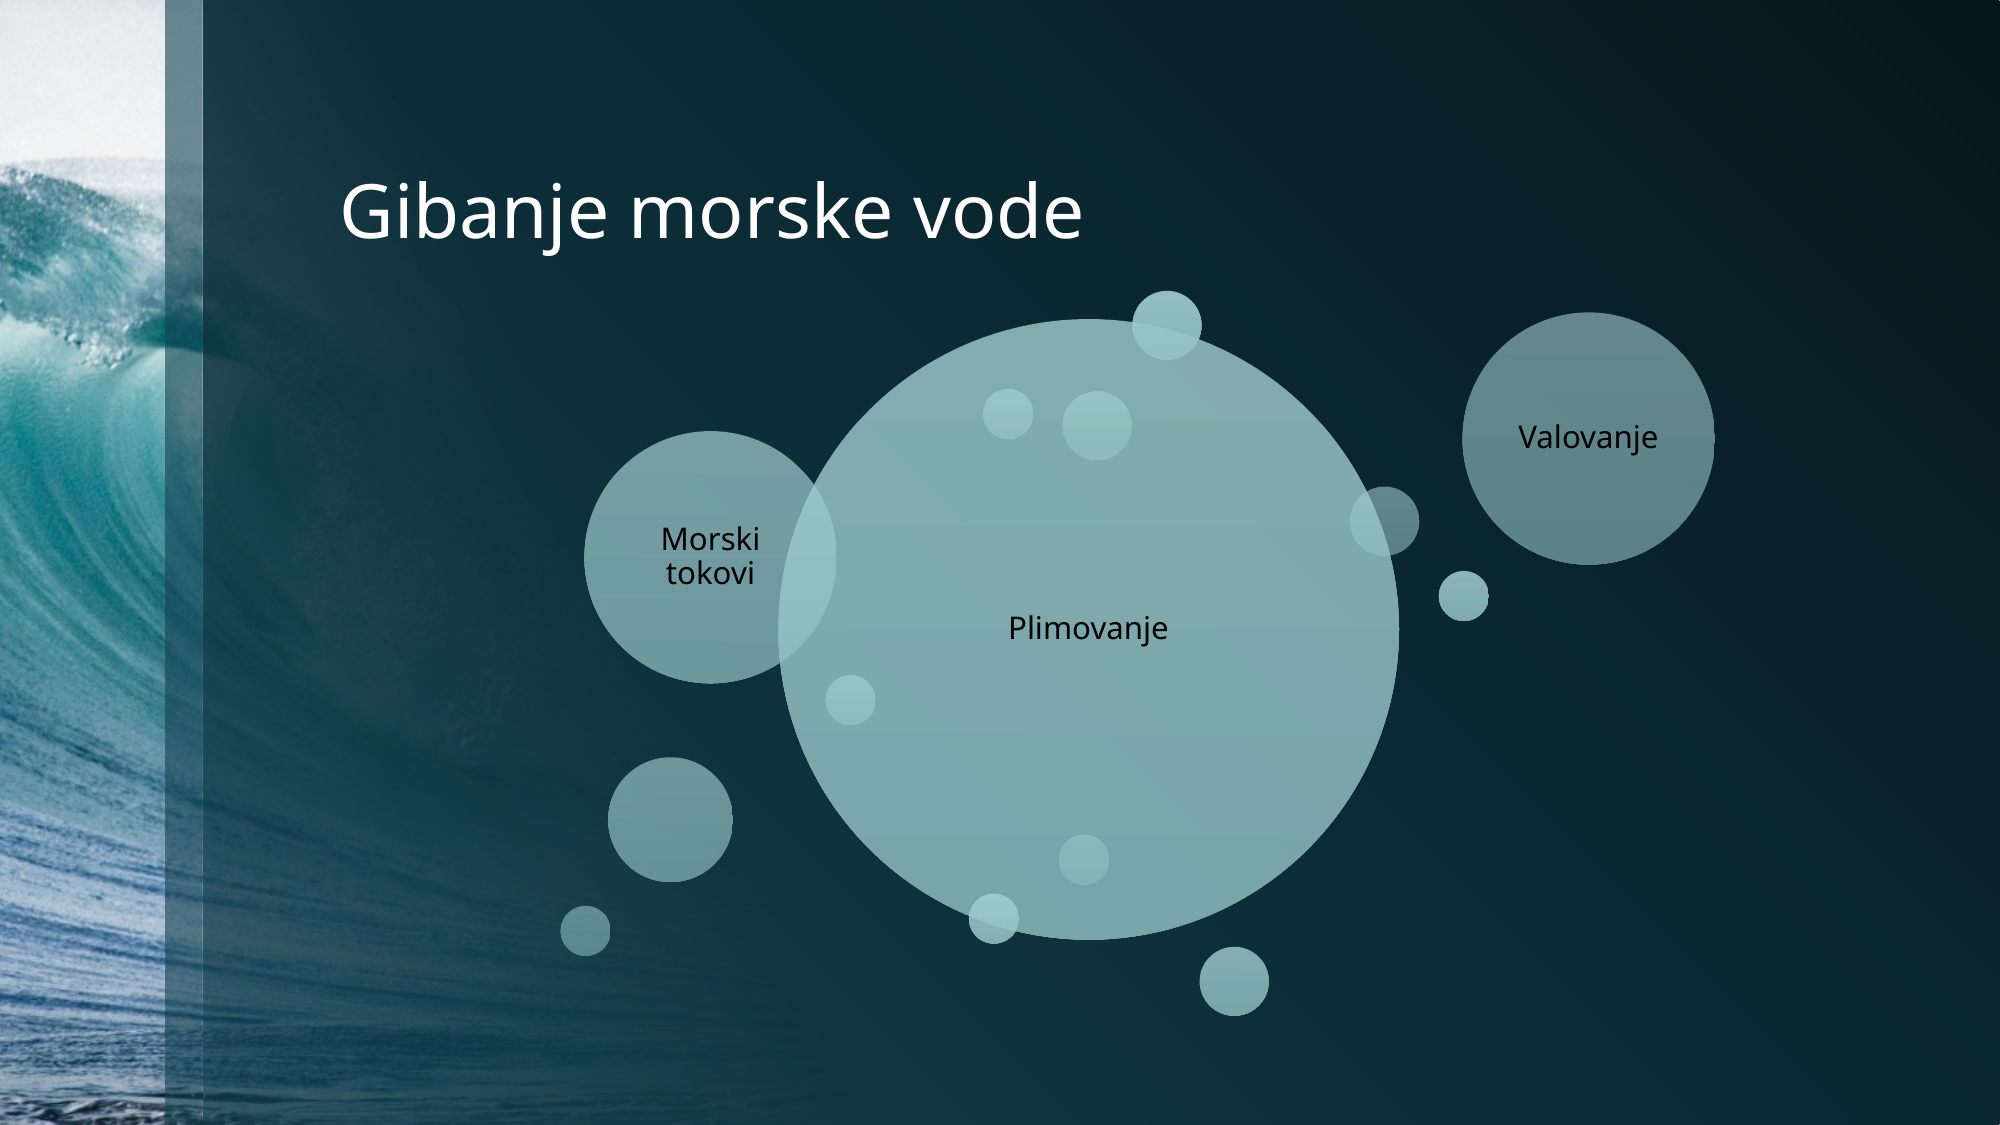

# Gibanje morske vode
Valovanje
Plimovanje
Morski tokovi